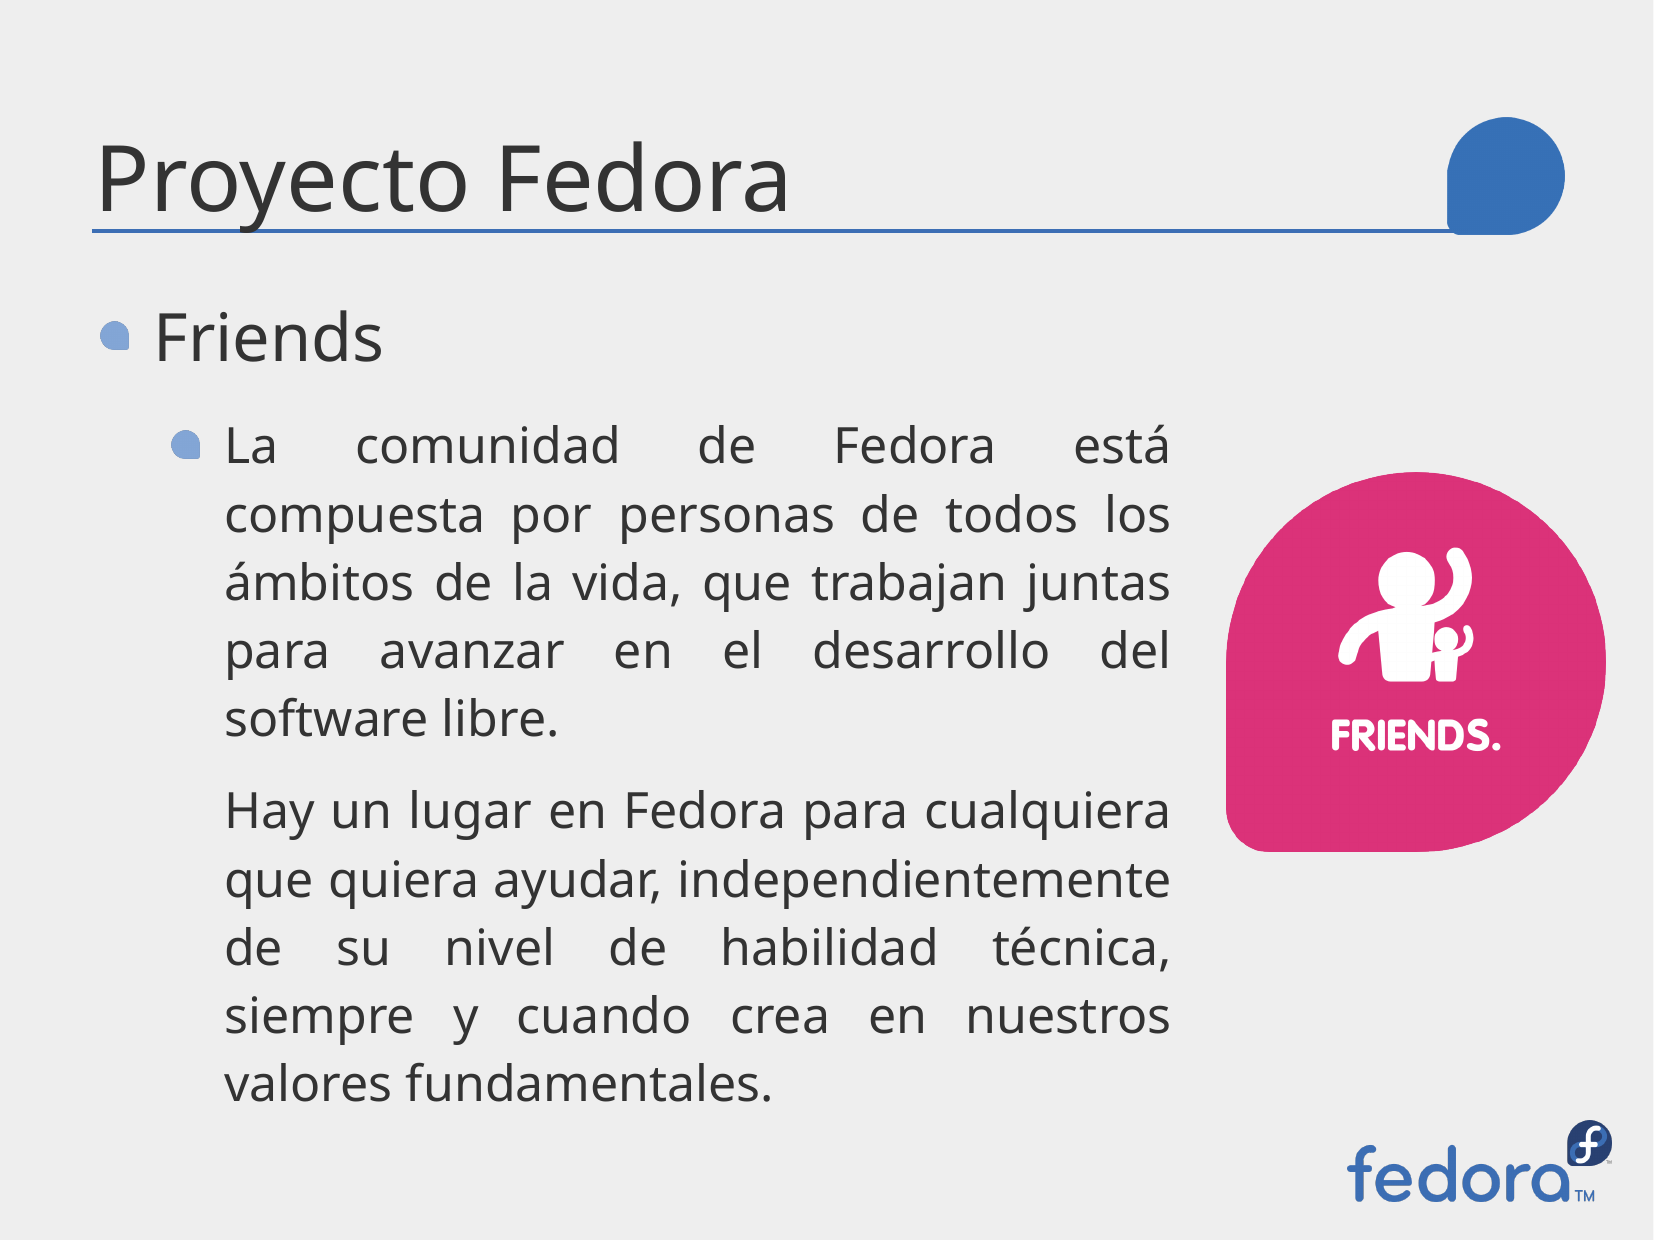

Proyecto Fedora
# Friends
La comunidad de Fedora está compuesta por personas de todos los ámbitos de la vida, que trabajan juntas para avanzar en el desarrollo del software libre.
Hay un lugar en Fedora para cualquiera que quiera ayudar, independientemente de su nivel de habilidad técnica, siempre y cuando crea en nuestros valores fundamentales.